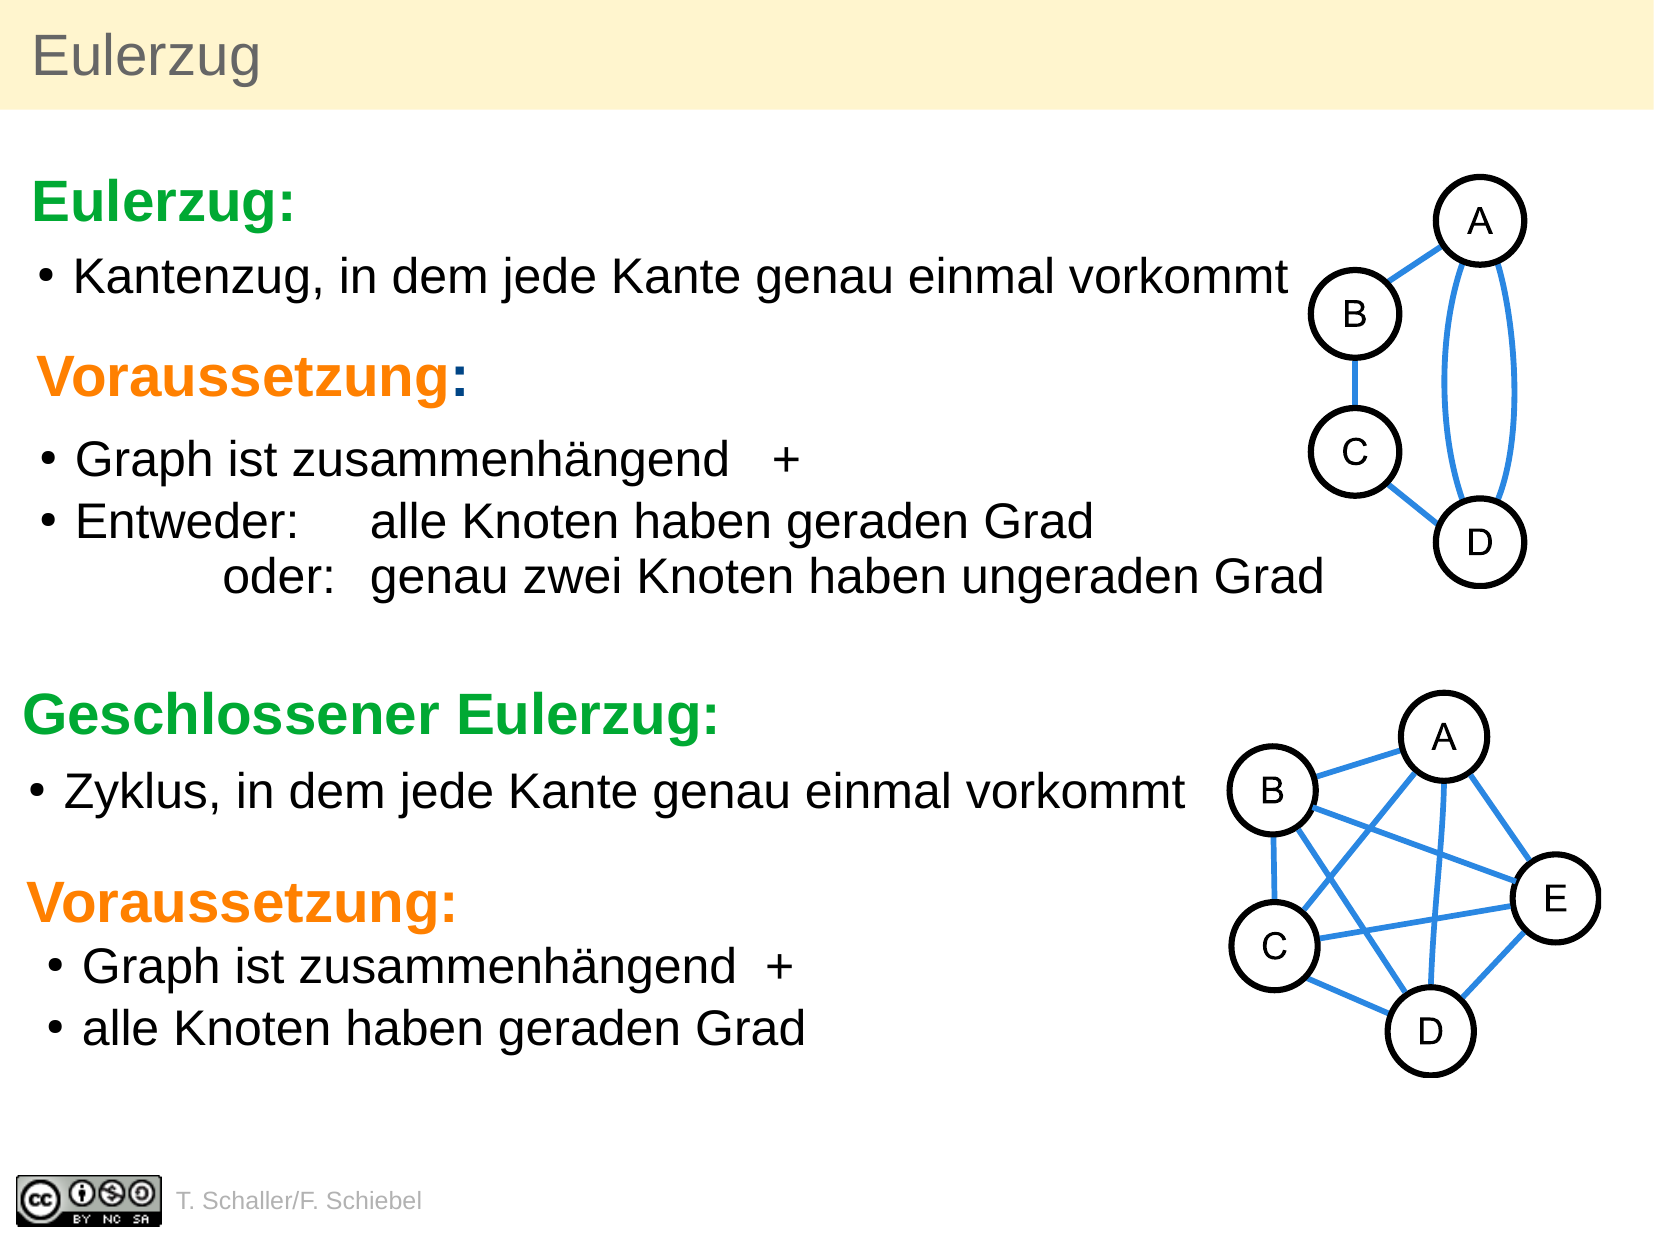

# Eulerzug
Eulerzug:
Kantenzug, in dem jede Kante genau einmal vorkommt
Voraussetzung:
Graph ist zusammenhängend +
Entweder: 	alle Knoten haben geraden Grad
		oder:	genau zwei Knoten haben ungeraden Grad
Geschlossener Eulerzug:
Zyklus, in dem jede Kante genau einmal vorkommt
Voraussetzung:
Graph ist zusammenhängend +
alle Knoten haben geraden Grad